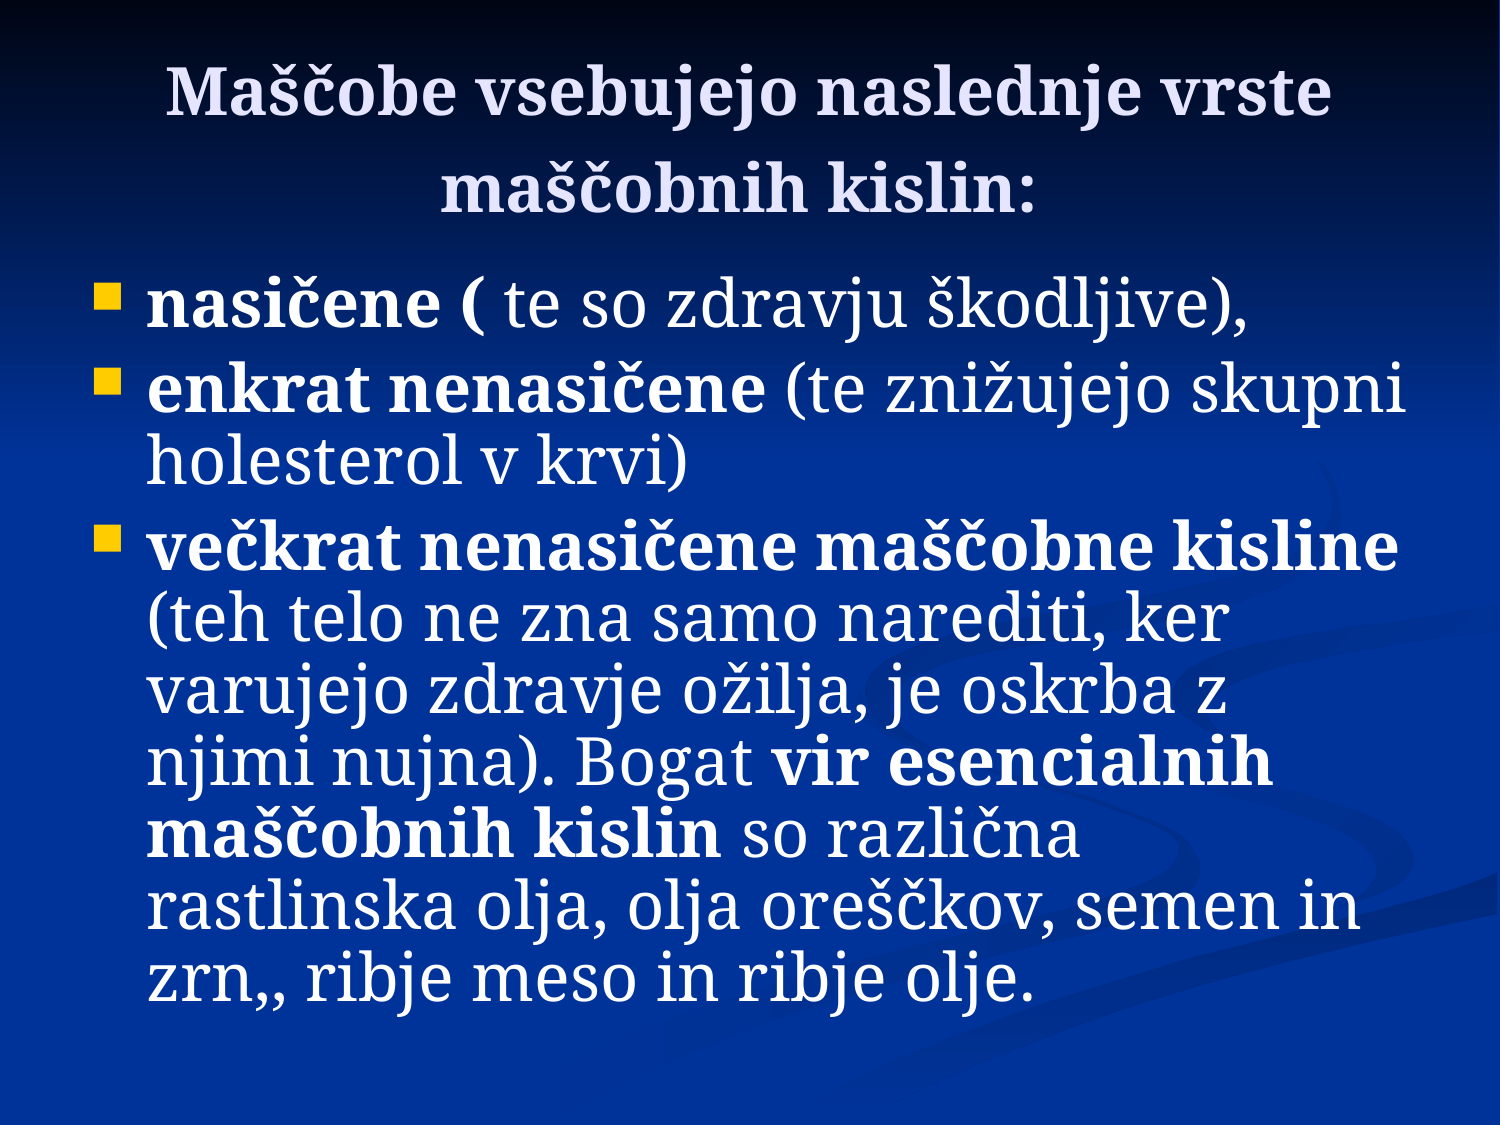

# Maščobe vsebujejo naslednje vrste maščobnih kislin:
nasičene ( te so zdravju škodljive),
enkrat nenasičene (te znižujejo skupni holesterol v krvi)
večkrat nenasičene maščobne kisline (teh telo ne zna samo narediti, ker varujejo zdravje ožilja, je oskrba z njimi nujna). Bogat vir esencialnih maščobnih kislin so različna rastlinska olja, olja oreščkov, semen in zrn,, ribje meso in ribje olje.